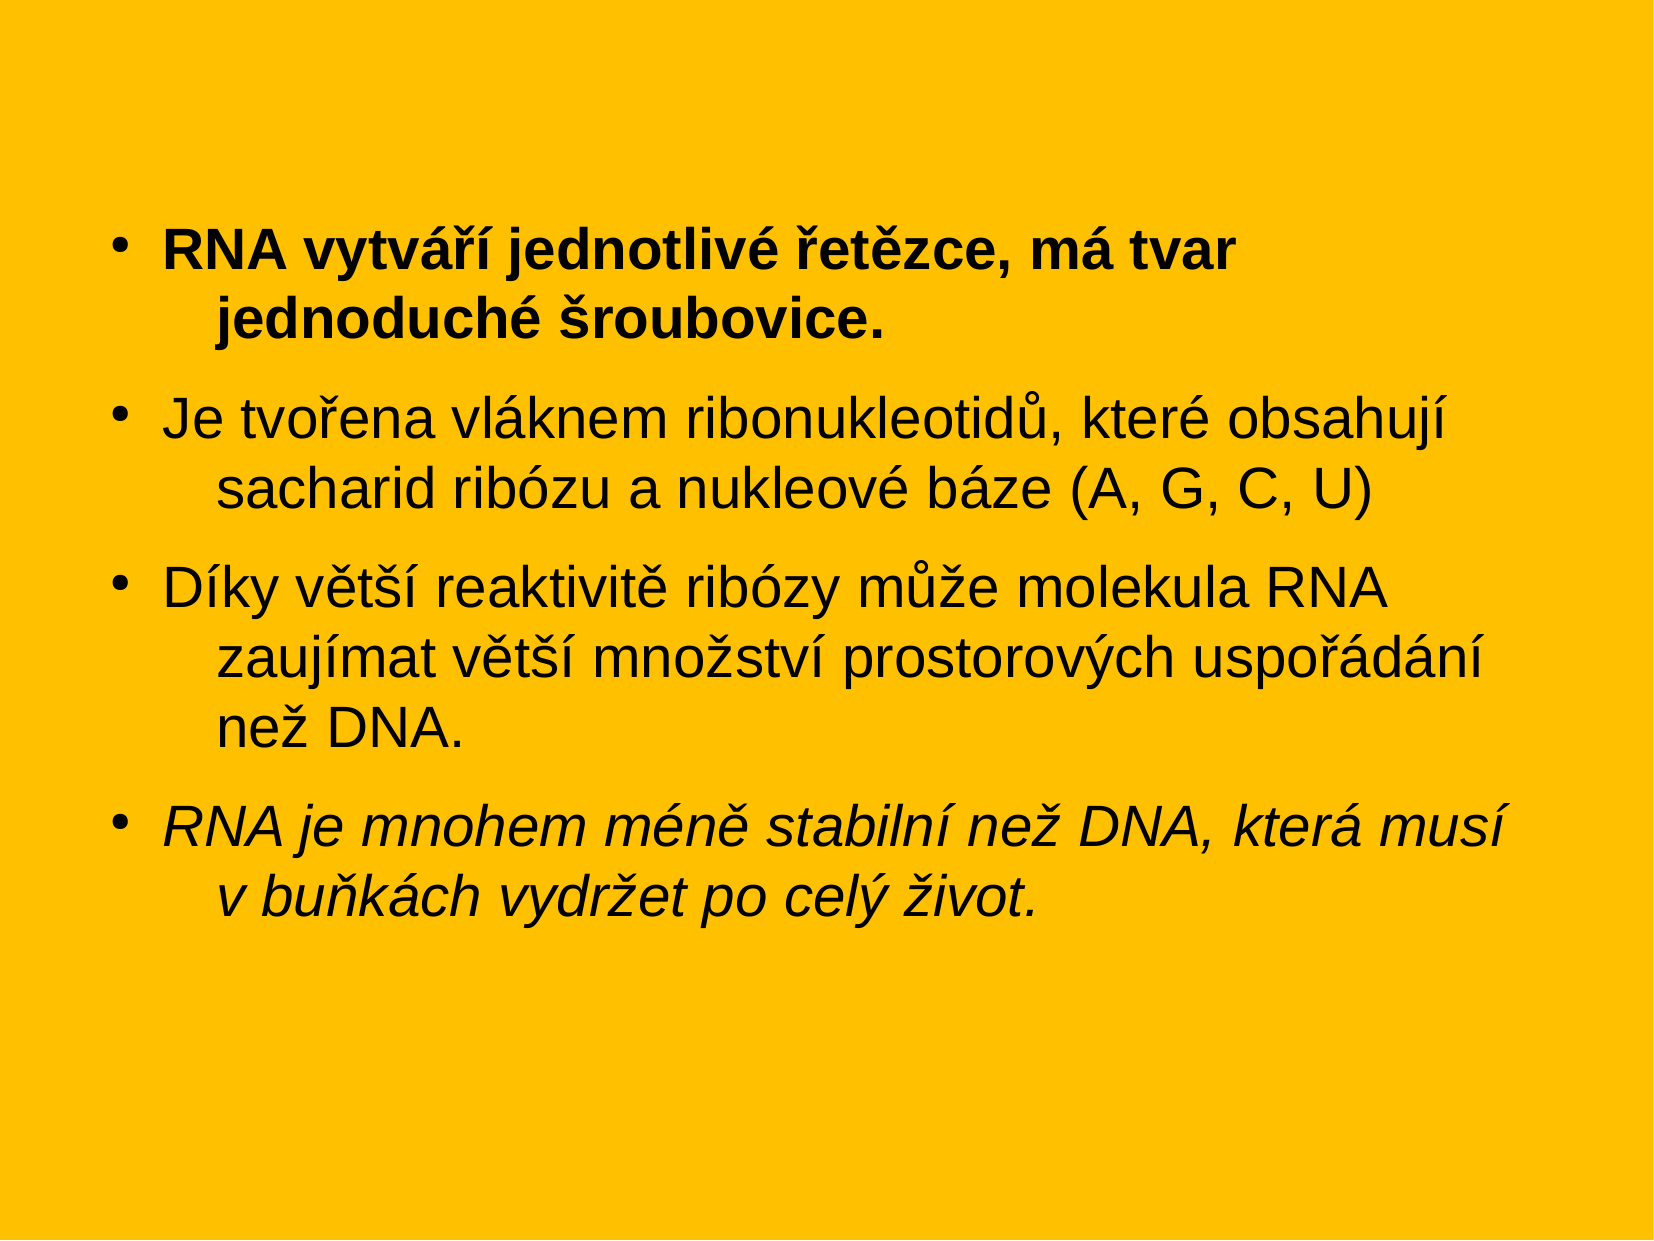

# RNA vytváří jednotlivé řetězce, má tvar jednoduché šroubovice.
Je tvořena vláknem ribonukleotidů, které obsahují sacharid ribózu a nukleové báze (A, G, C, U)
Díky větší reaktivitě ribózy může molekula RNA zaujímat větší množství prostorových uspořádání než DNA.
RNA je mnohem méně stabilní než DNA, která musí v buňkách vydržet po celý život.